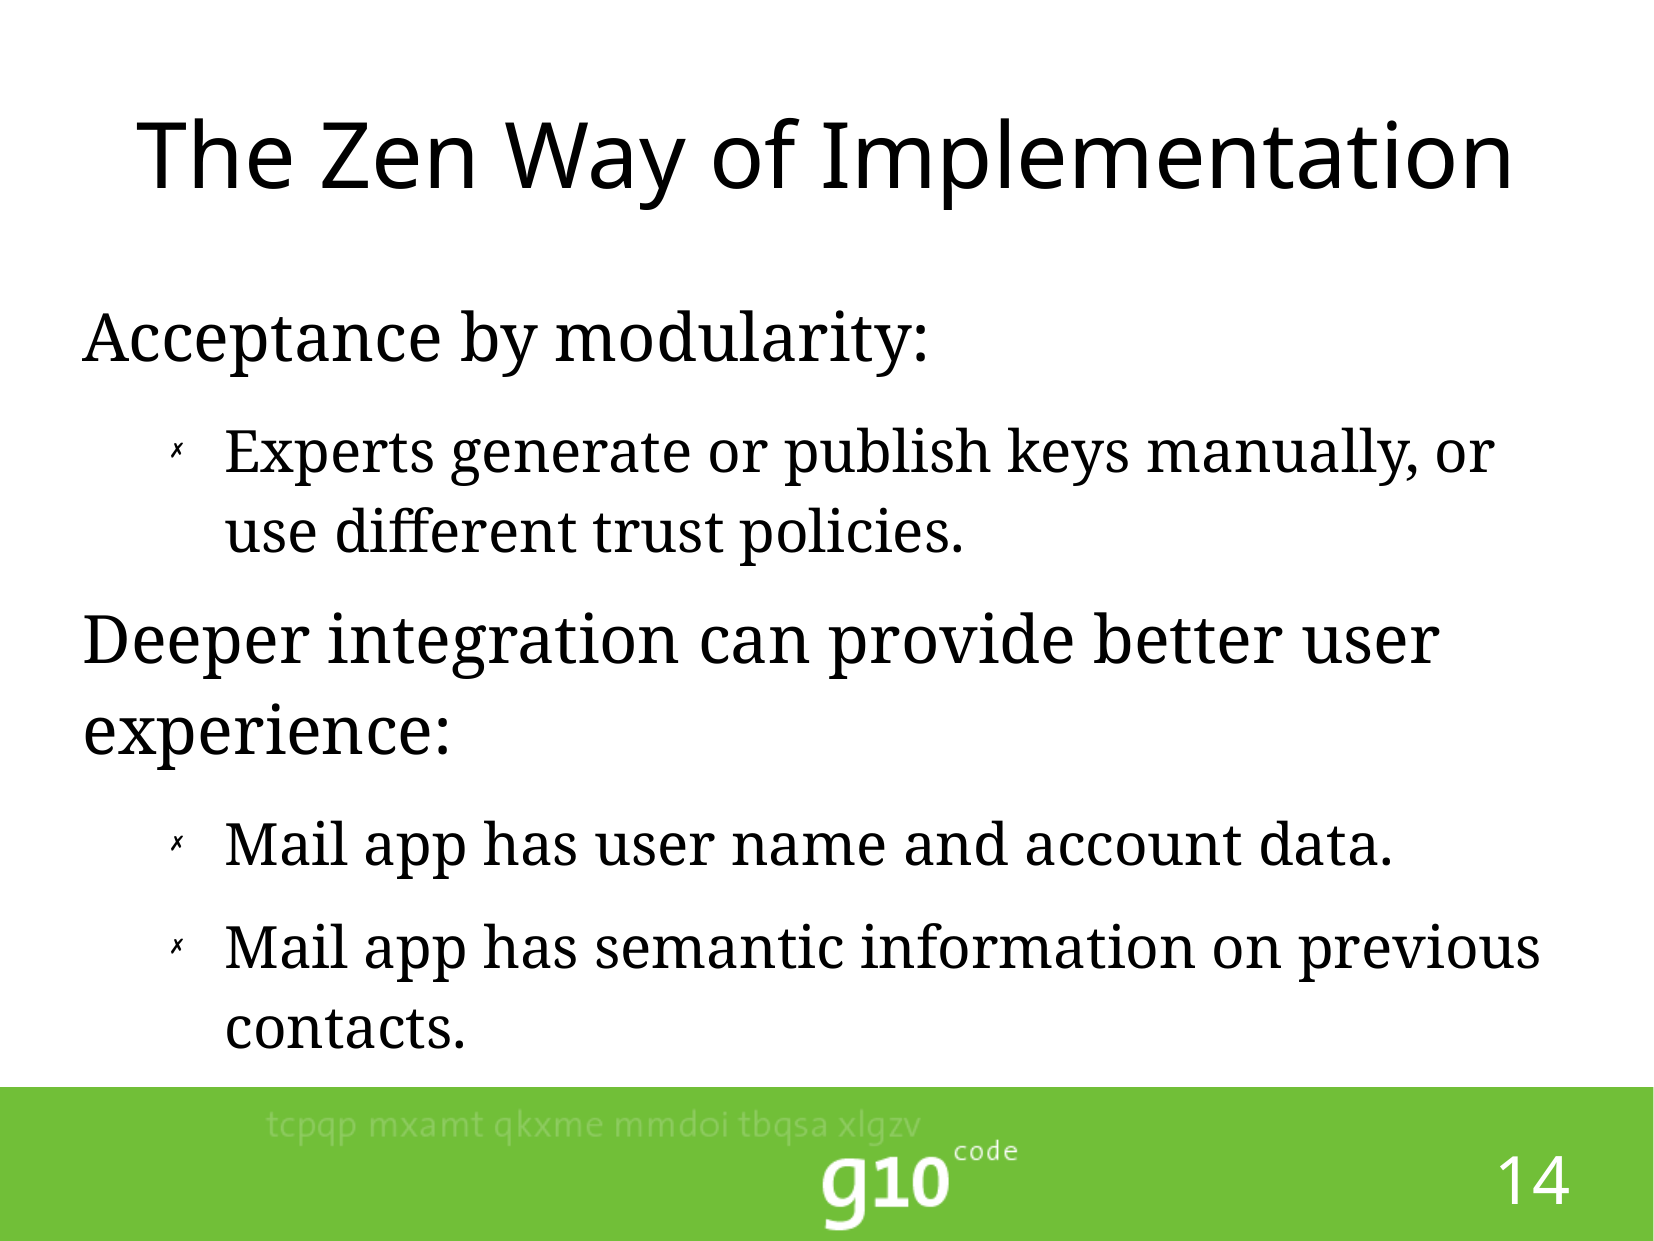

# The Zen Way of Implementation
Acceptance by modularity:
Experts generate or publish keys manually, or use different trust policies.
Deeper integration can provide better user experience:
Mail app has user name and account data.
Mail app has semantic information on previous contacts.
14